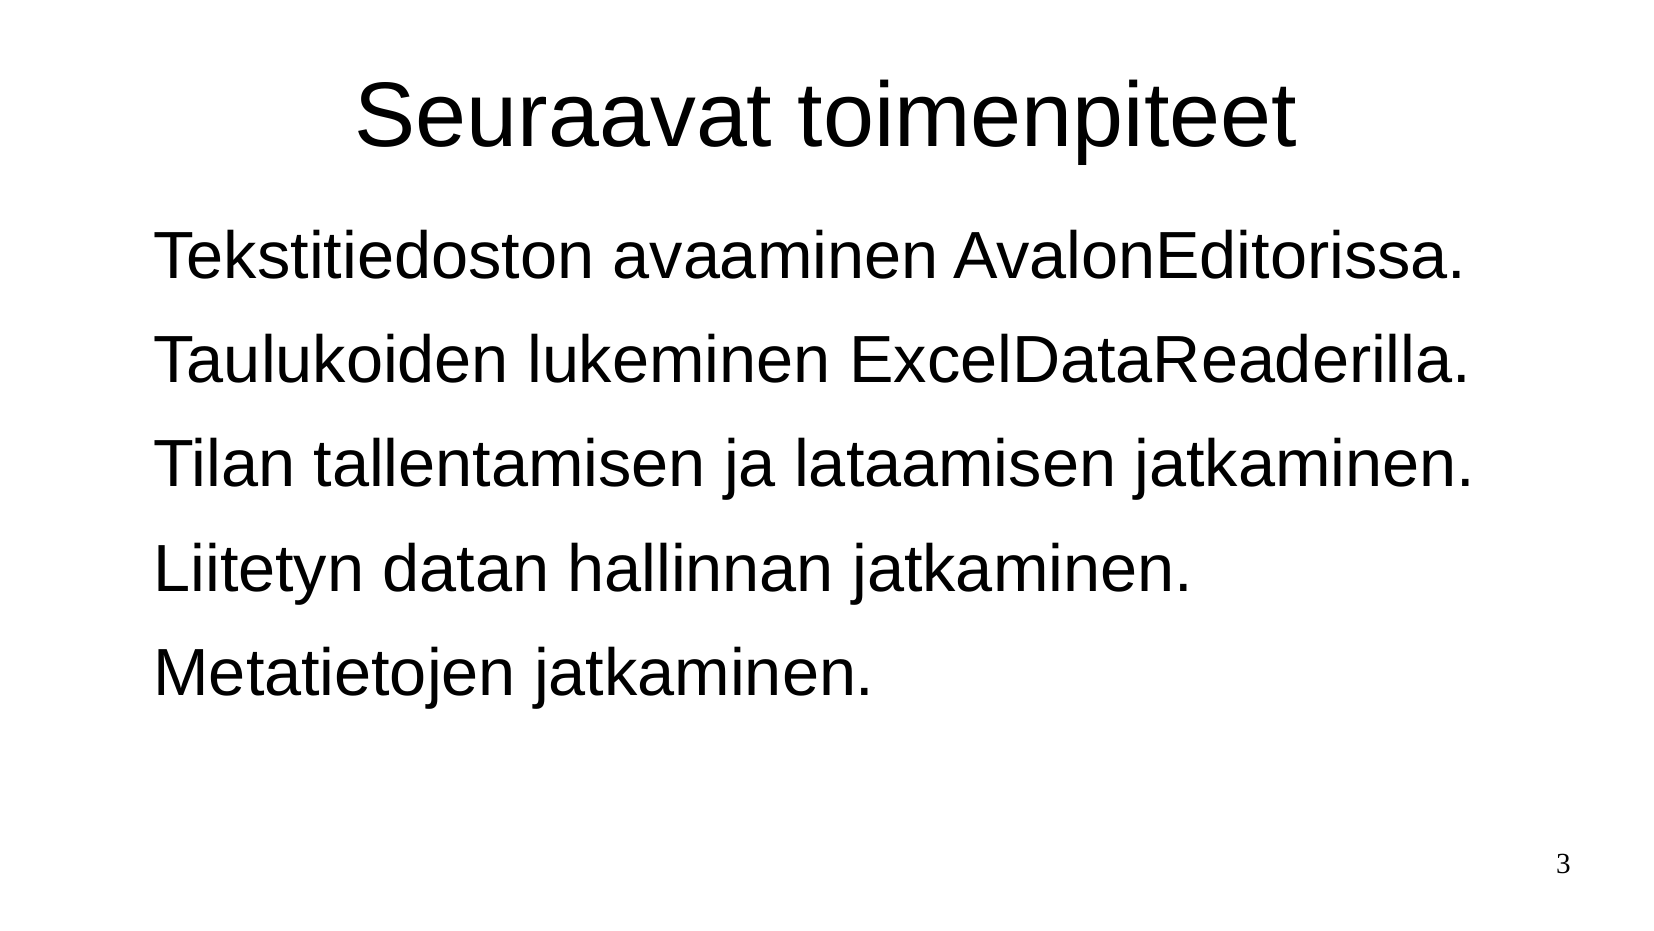

# Seuraavat toimenpiteet
Tekstitiedoston avaaminen AvalonEditorissa.
Taulukoiden lukeminen ExcelDataReaderilla.
Tilan tallentamisen ja lataamisen jatkaminen.
Liitetyn datan hallinnan jatkaminen.
Metatietojen jatkaminen.
3